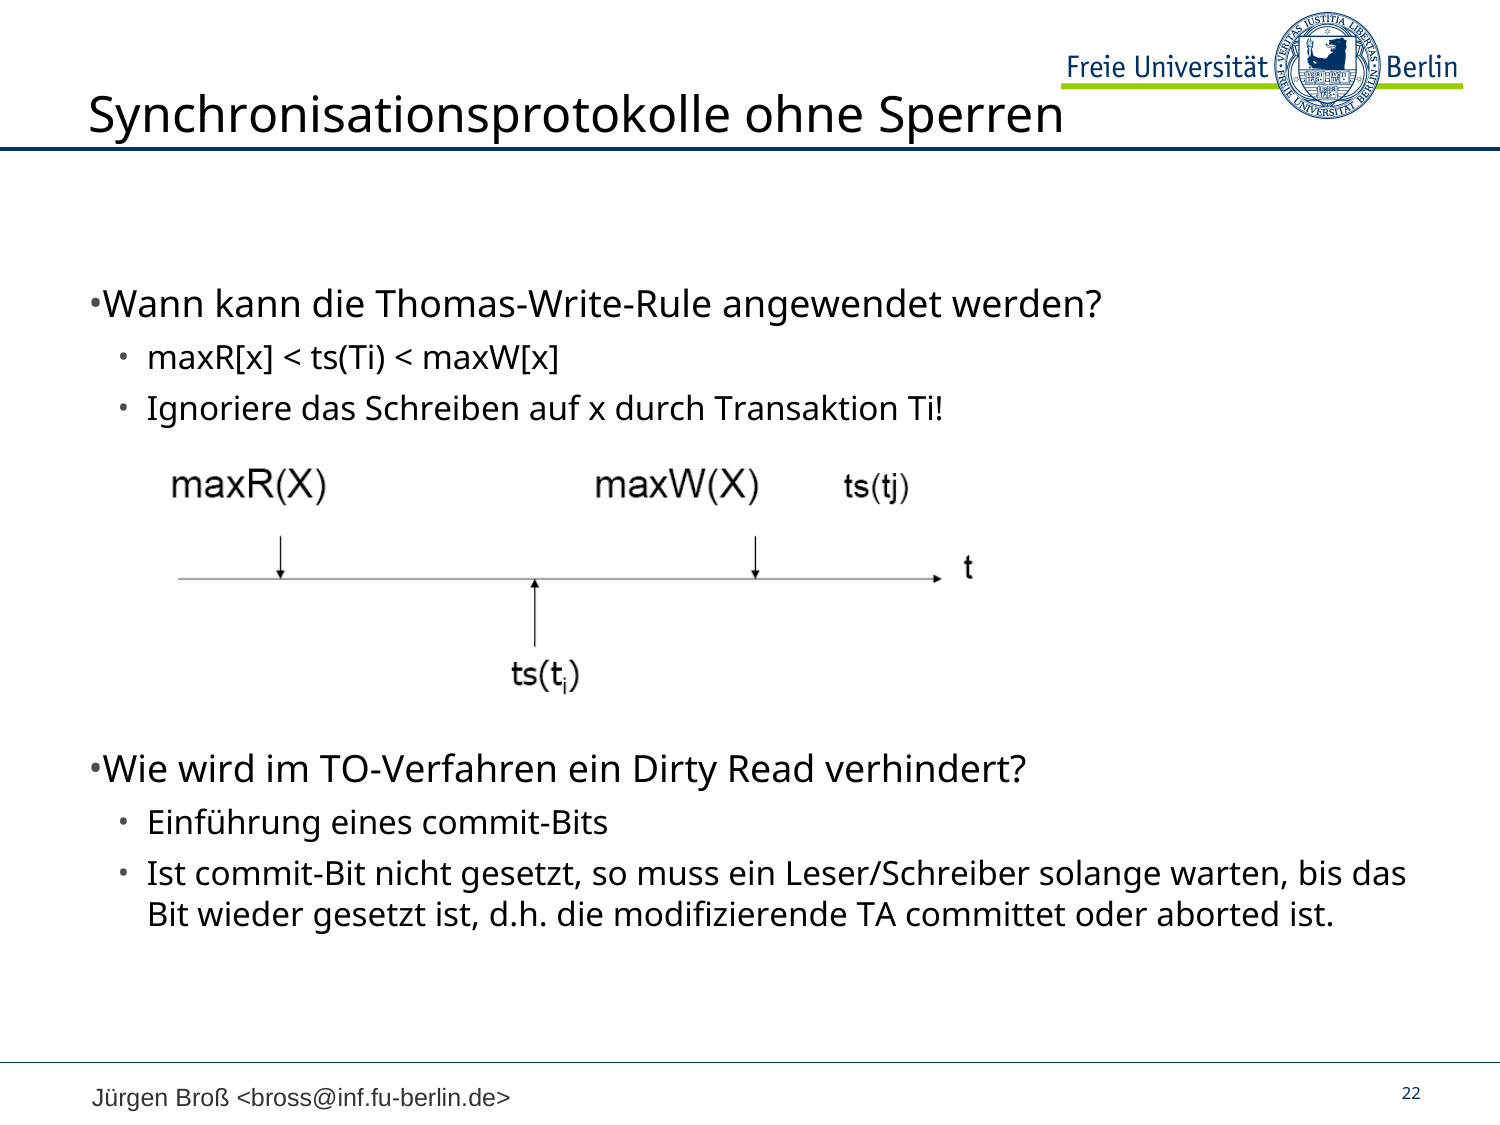

# Synchronisationsprotokolle ohne Sperren
Wann kann die Thomas-Write-Rule angewendet werden?
maxR[x] < ts(Ti) < maxW[x]
Ignoriere das Schreiben auf x durch Transaktion Ti!
Wie wird im TO-Verfahren ein Dirty Read verhindert?
Einführung eines commit-Bits
Ist commit-Bit nicht gesetzt, so muss ein Leser/Schreiber solange warten, bis das Bit wieder gesetzt ist, d.h. die modifizierende TA committet oder aborted ist.